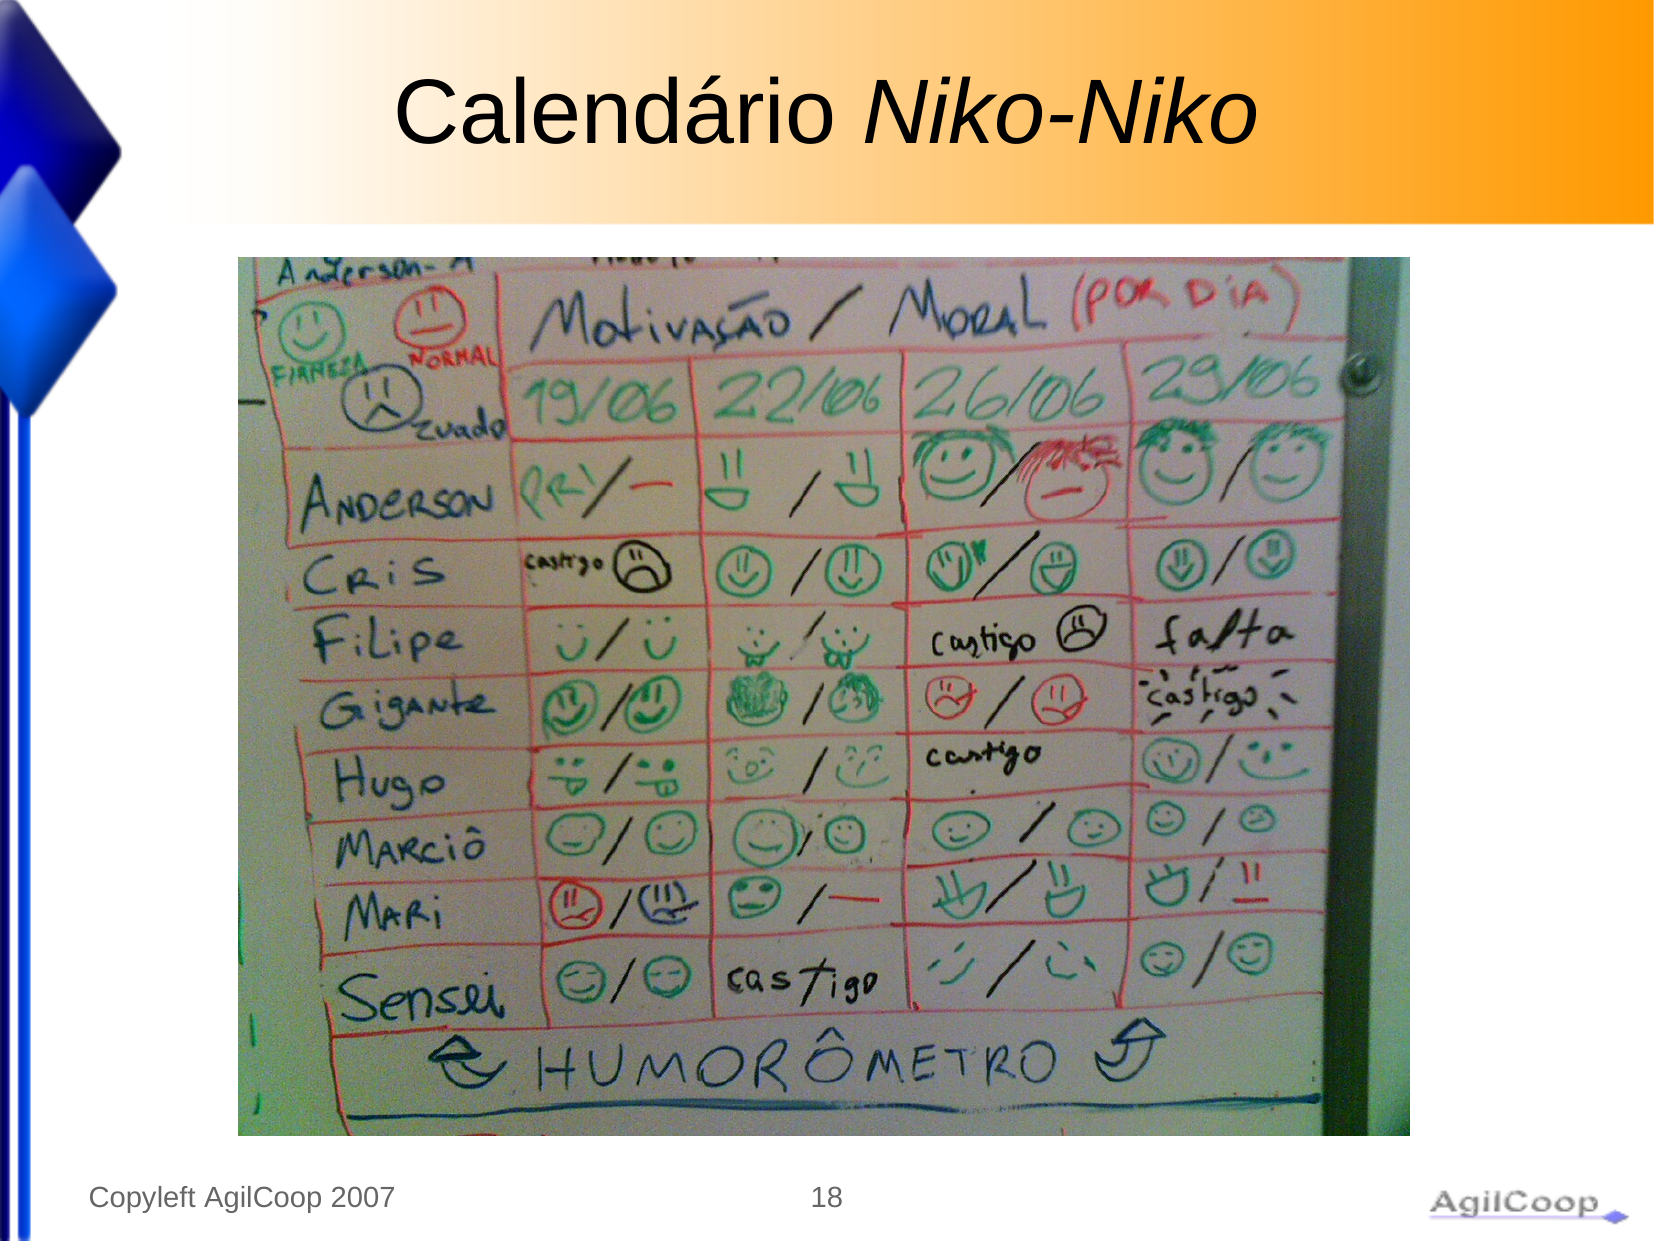

# Calendário Niko-Niko
Copyleft AgilCoop 2007
18